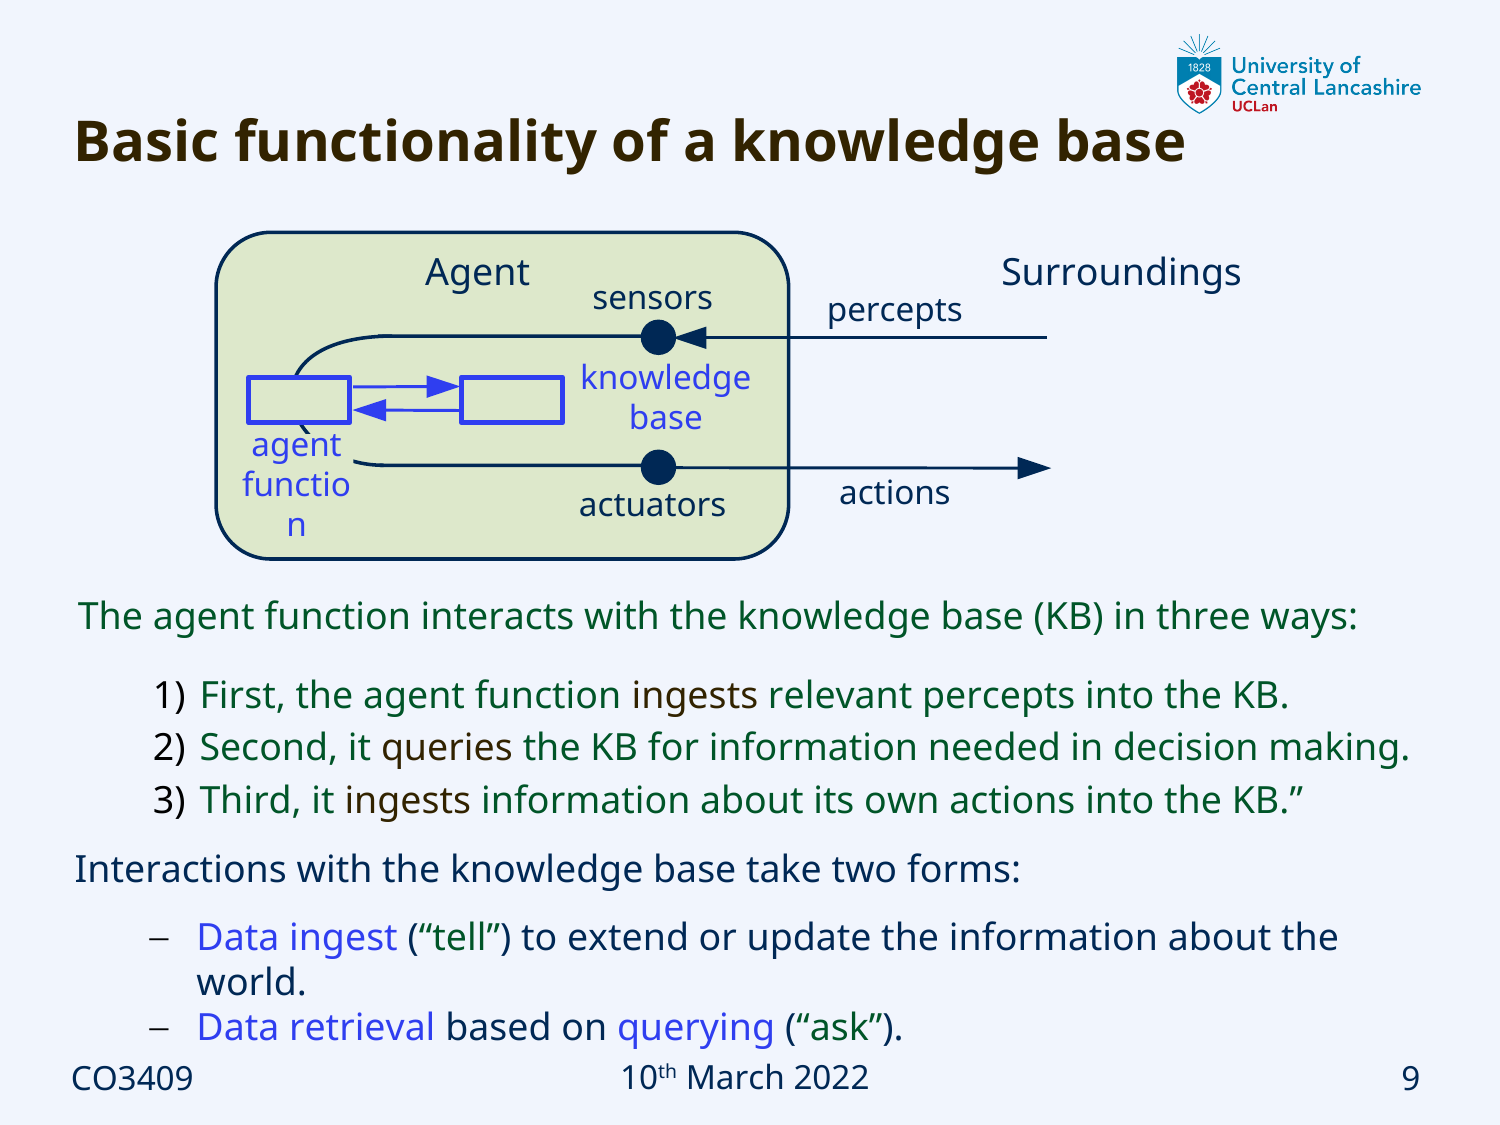

# Basic functionality of a knowledge base
Agent
Surroundings
sensors
percepts
knowledge base
agent
function
actions
actuators
The agent function interacts with the knowledge base (KB) in three ways:
First, the agent function ingests relevant percepts into the KB.
Second, it queries the KB for information needed in decision making.
Third, it ingests information about its own actions into the KB.”
Interactions with the knowledge base take two forms:
Data ingest (“tell”) to extend or update the information about the world.
Data retrieval based on querying (“ask”).